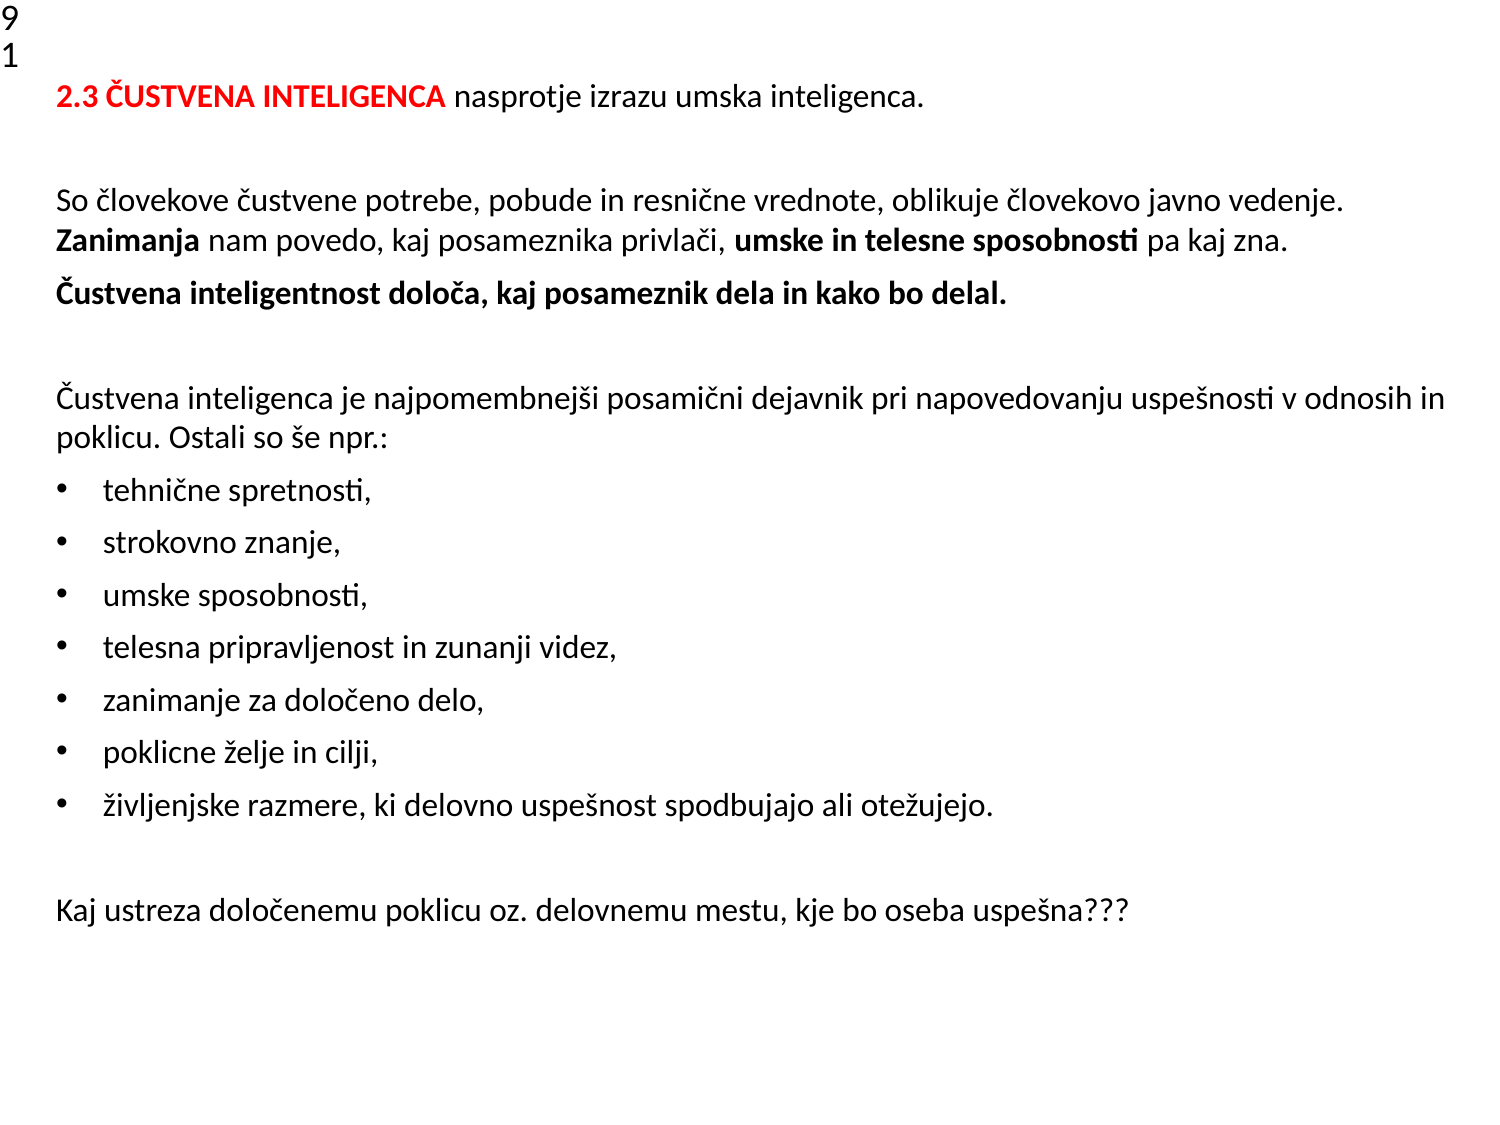

2.3 ČUSTVENA INTELIGENCA nasprotje izrazu umska inteligenca.
So človekove čustvene potrebe, pobude in resnične vrednote, oblikuje človekovo javno vedenje. Zanimanja nam povedo, kaj posameznika privlači, umske in telesne sposobnosti pa kaj zna.
Čustvena inteligentnost določa, kaj posameznik dela in kako bo delal.
Čustvena inteligenca je najpomembnejši posamični dejavnik pri napovedovanju uspešnosti v odnosih in poklicu. Ostali so še npr.:
tehnične spretnosti,
strokovno znanje,
umske sposobnosti,
telesna pripravljenost in zunanji videz,
zanimanje za določeno delo,
poklicne želje in cilji,
življenjske razmere, ki delovno uspešnost spodbujajo ali otežujejo.
Kaj ustreza določenemu poklicu oz. delovnemu mestu, kje bo oseba uspešna???